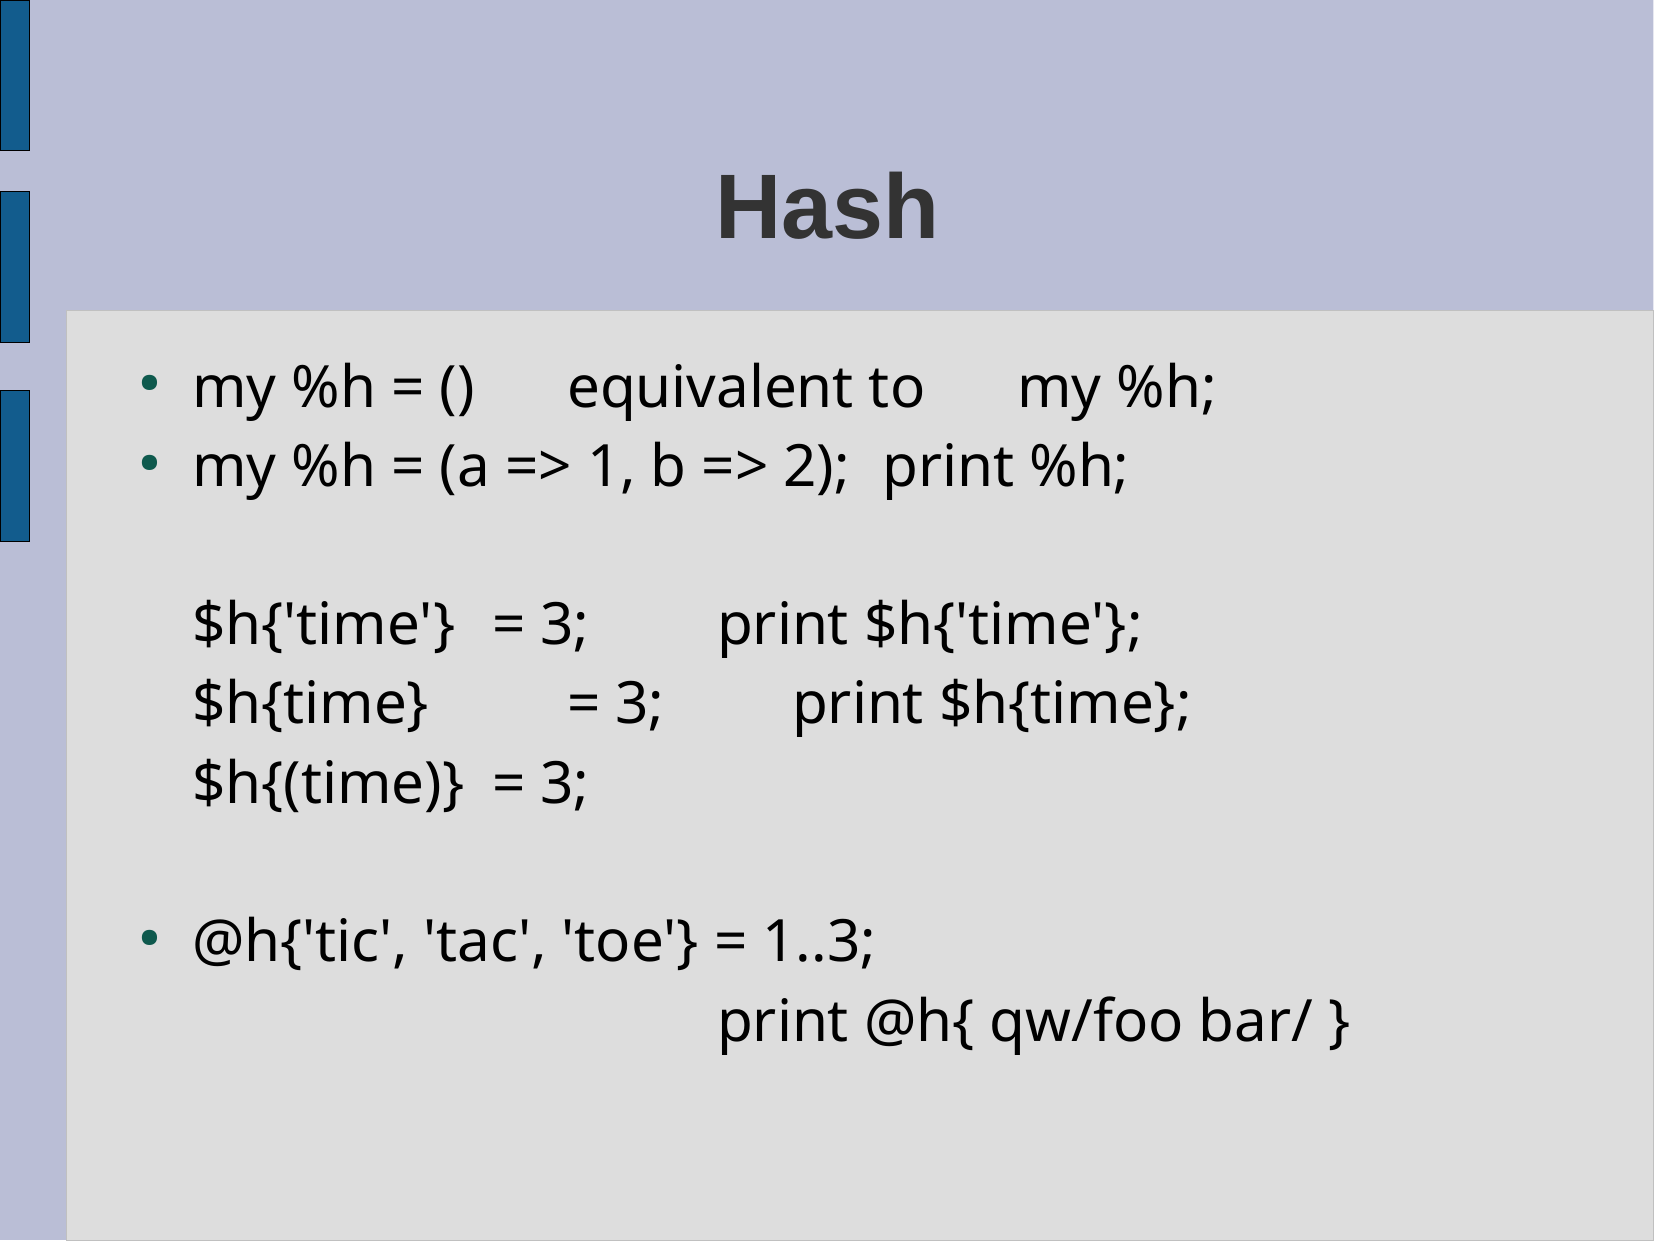

# Hash
my %h = ()		equivalent to 	my %h;
my %h = (a => 1, b => 2);	 print %h;
$h{'time'} 	= 3;		print $h{'time'};
$h{time}		= 3;		print $h{time};
$h{(time)}	= 3;
@h{'tic', 'tac', 'toe'} = 1..3;
							print @h{ qw/foo bar/ }